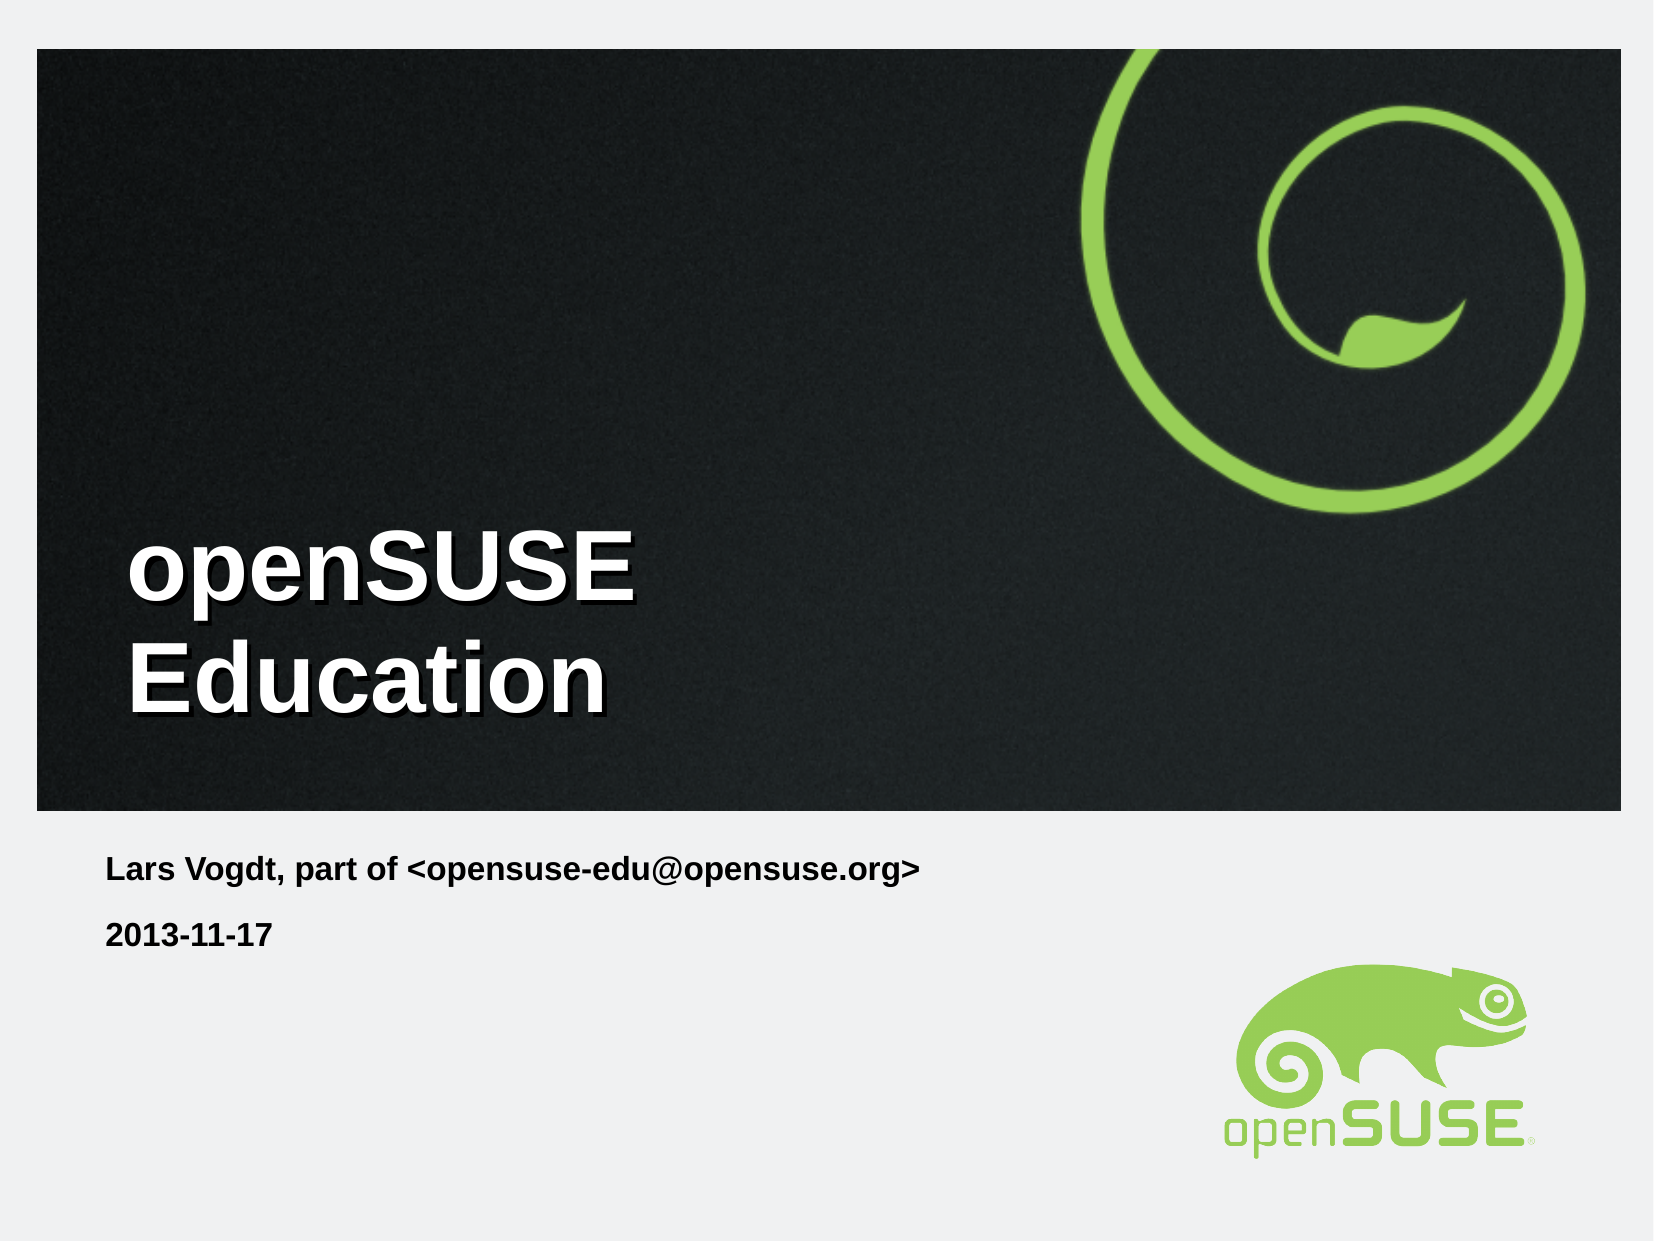

# openSUSE Education
Lars Vogdt, part of <opensuse-edu@opensuse.org>
2013-11-17
1